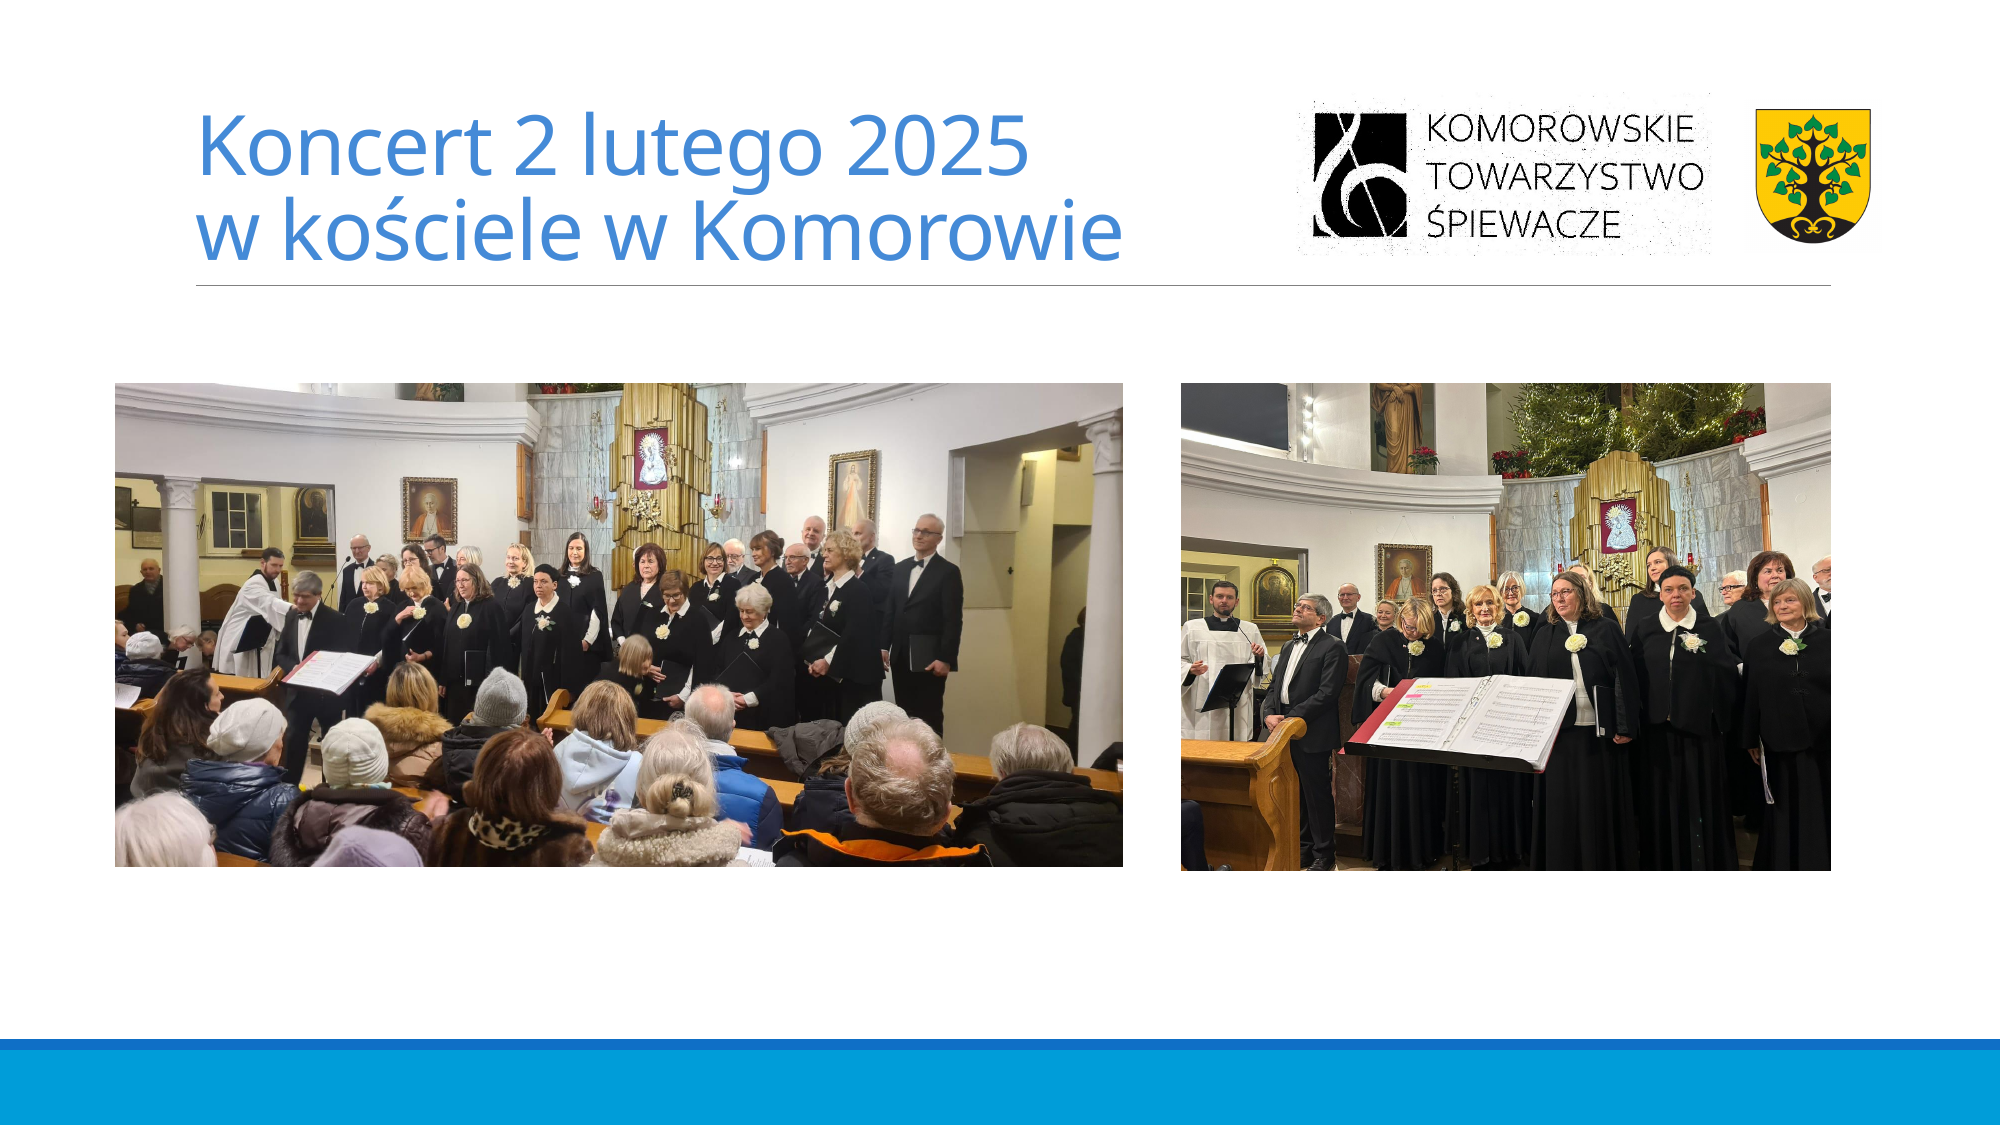

# Koncert 2 lutego 2025 w kościele w Komorowie